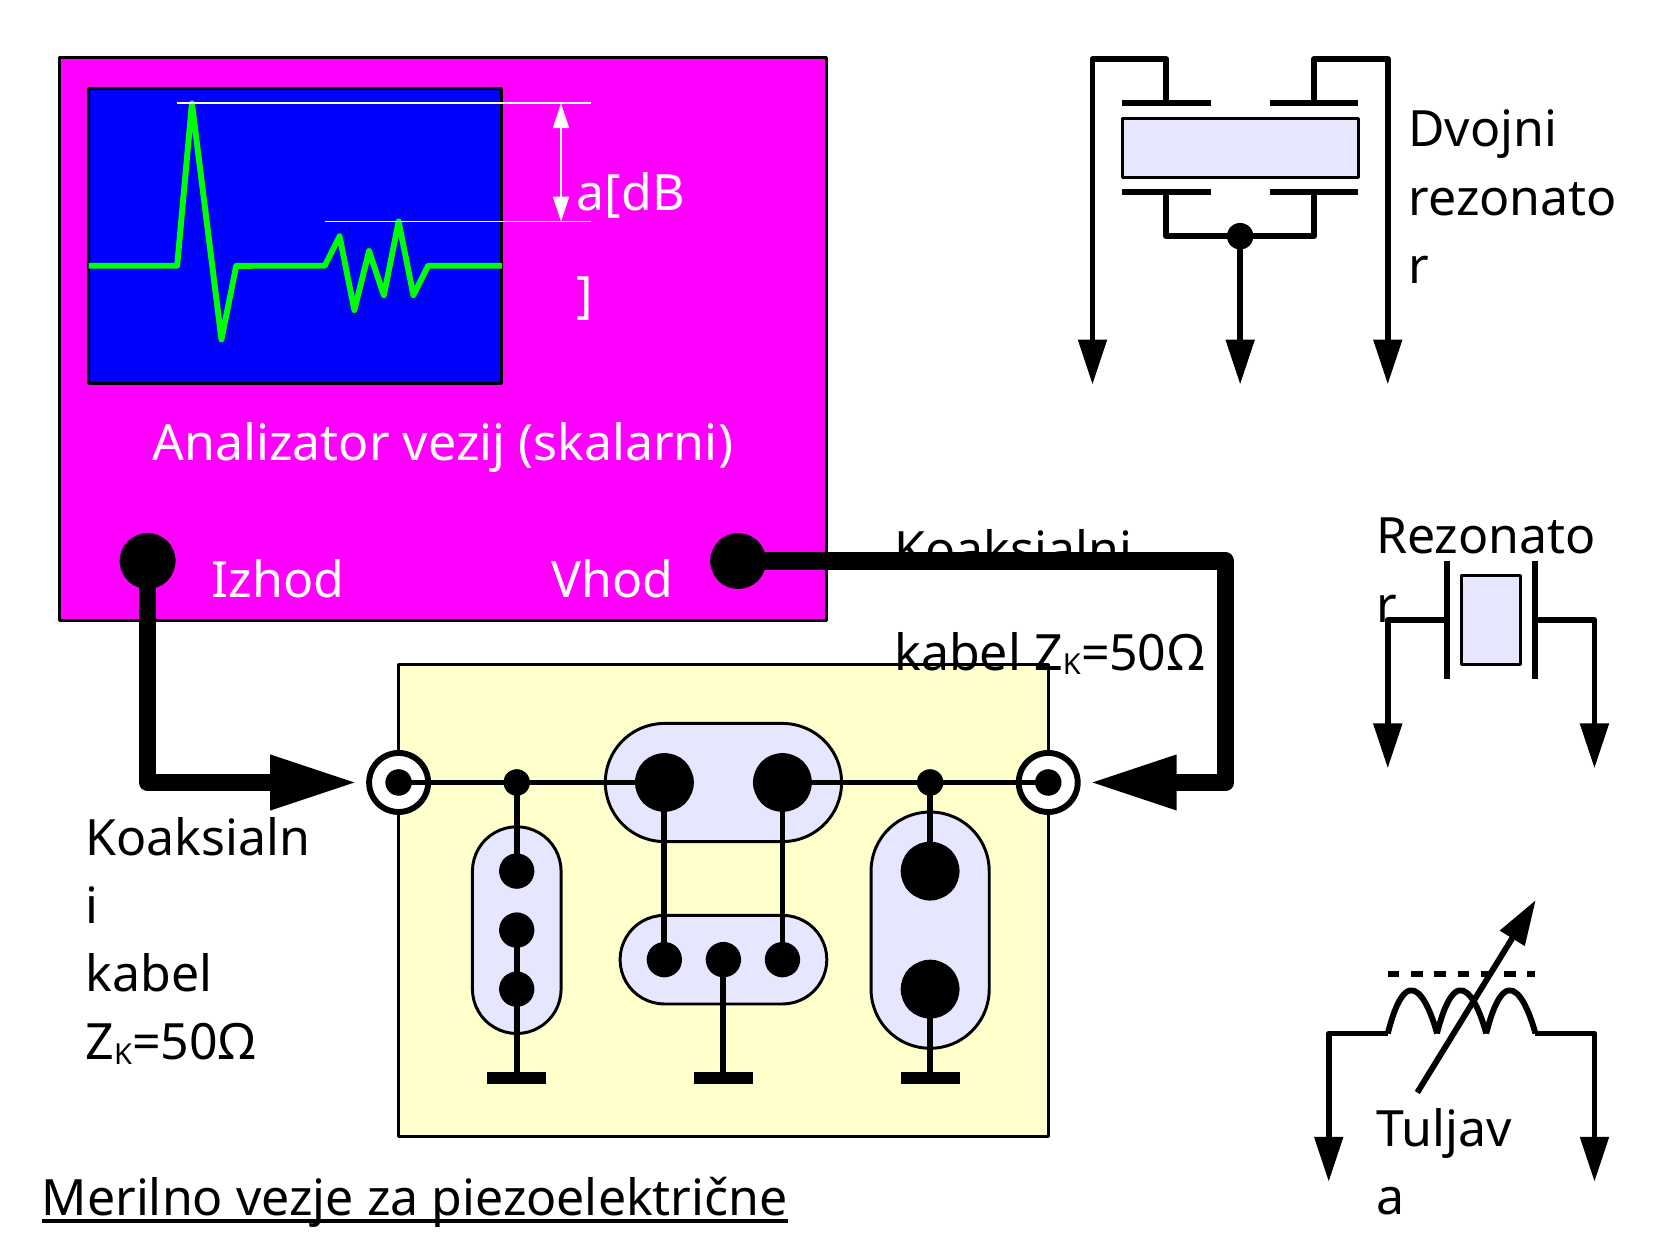

Analizator vezij (skalarni)
Izhod Vhod
Dvojni
rezonator
a[dB]
Koaksialni
kabel ZK=50Ω
Rezonator
Koaksialni
kabel
ZK=50Ω
Tuljava
Merilno vezje za piezoelektrične rezonatorje